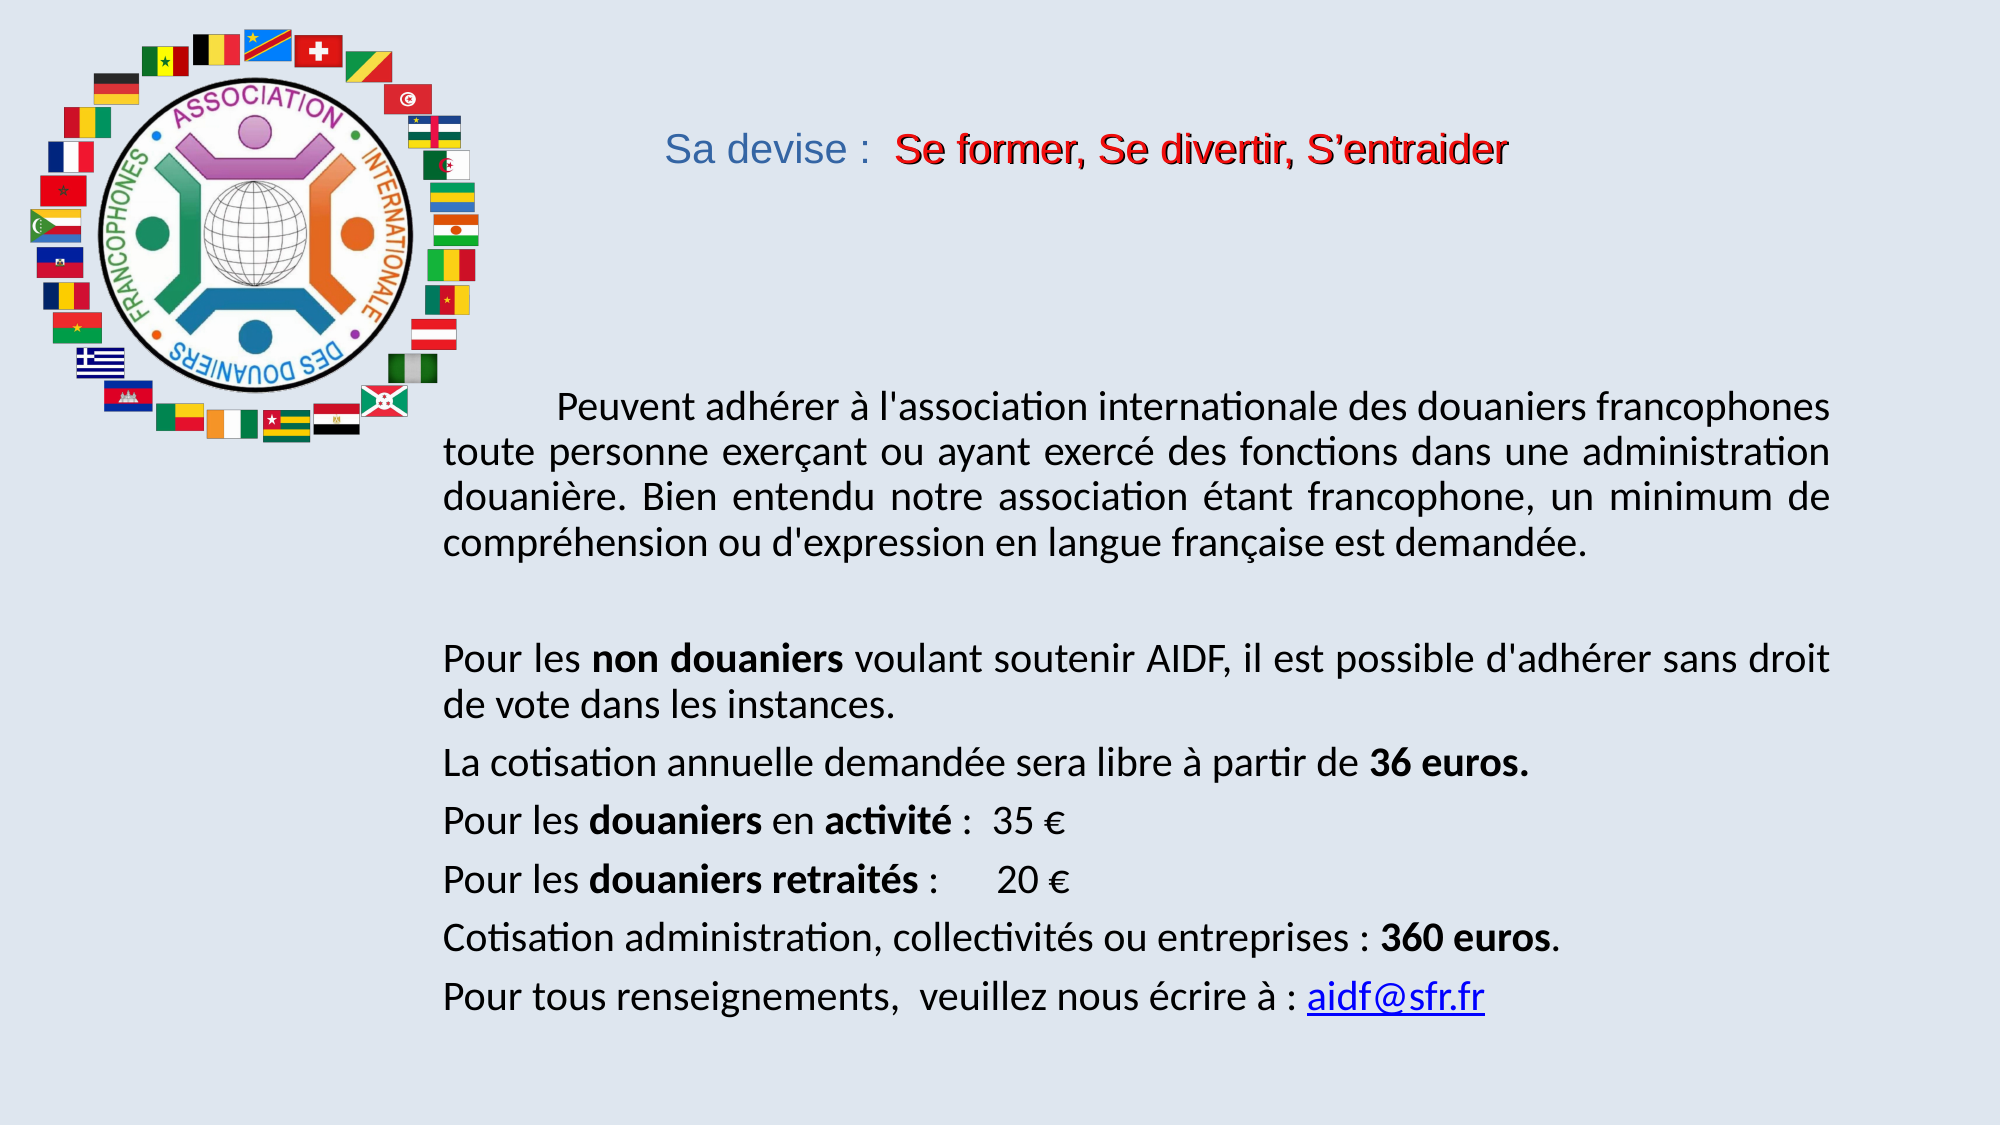

Sa devise : Se former, Se divertir, S’entraider
# Peuvent adhérer à l'association internationale des douaniers francophones toute personne exerçant ou ayant exercé des fonctions dans une administration douanière. Bien entendu notre association étant francophone, un minimum de compréhension ou d'expression en langue française est demandée.
Pour les non douaniers voulant soutenir AIDF, il est possible d'adhérer sans droit de vote dans les instances.
La cotisation annuelle demandée sera libre à partir de 36 euros.
Pour les douaniers en activité : 35 €
Pour les douaniers retraités : 20 €
Cotisation administration, collectivités ou entreprises : 360 euros.
Pour tous renseignements, veuillez nous écrire à : aidf@sfr.fr